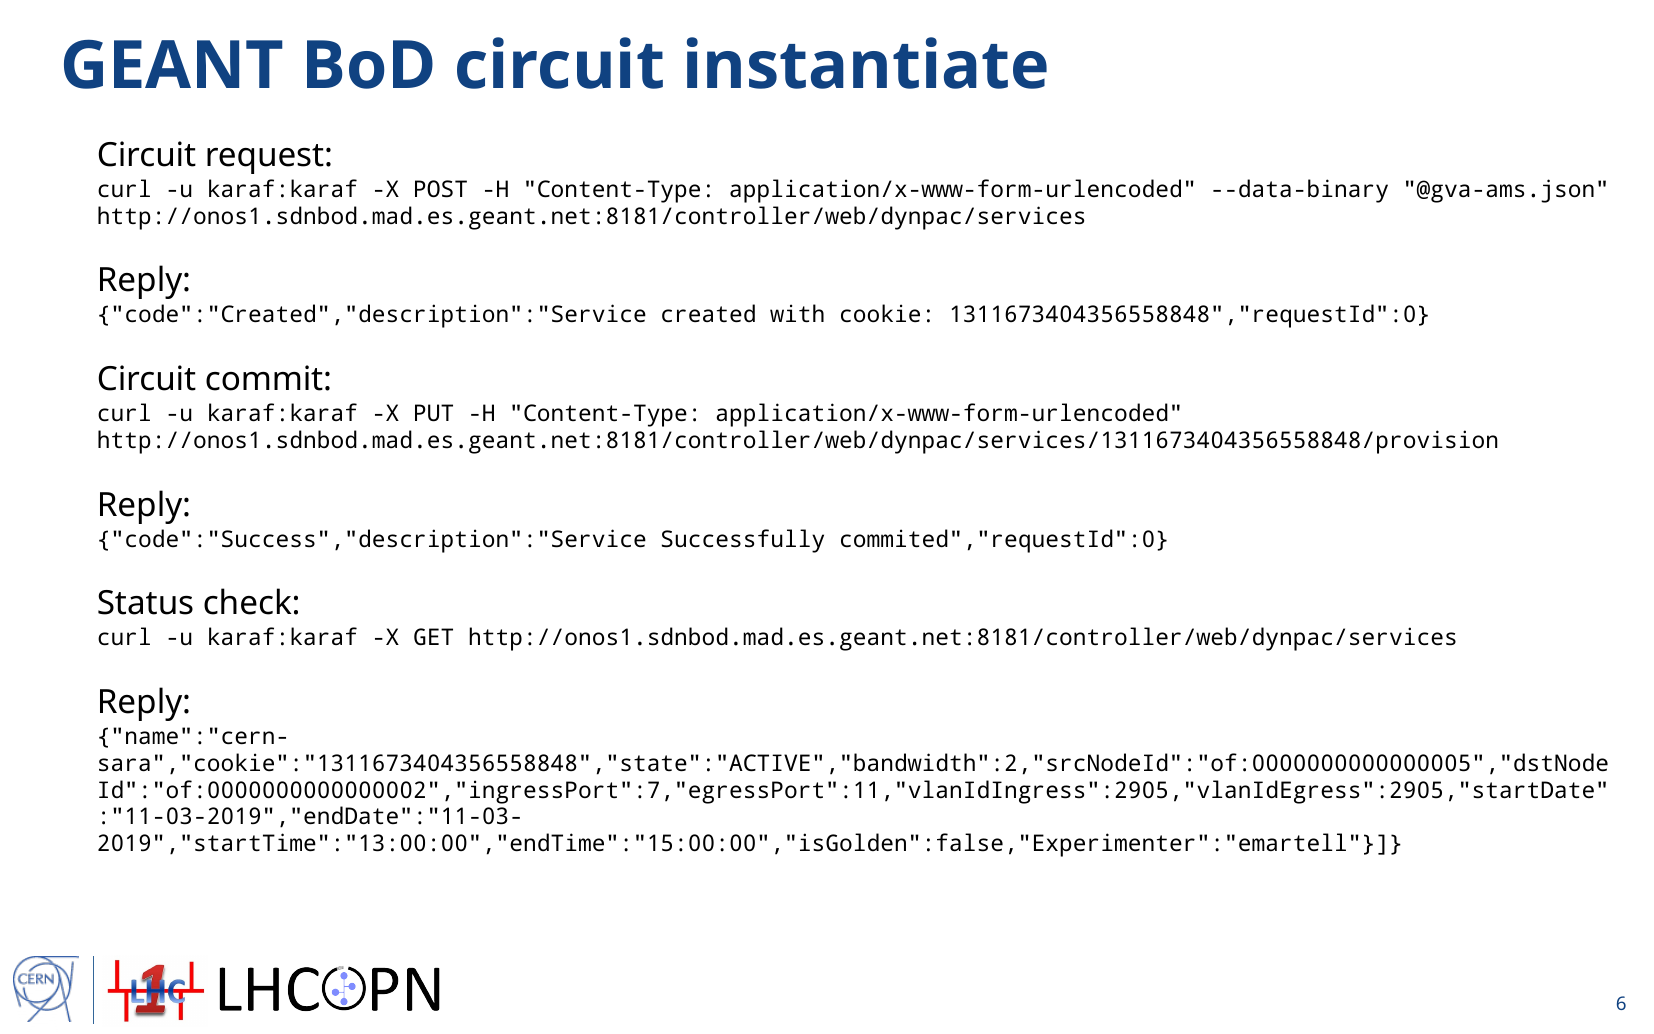

# GEANT BoD circuit instantiate
Circuit request:
curl -u karaf:karaf -X POST -H "Content-Type: application/x-www-form-urlencoded" --data-binary "@gva-ams.json" http://onos1.sdnbod.mad.es.geant.net:8181/controller/web/dynpac/services
Reply:
{"code":"Created","description":"Service created with cookie: 1311673404356558848","requestId":0}
Circuit commit:
curl -u karaf:karaf -X PUT -H "Content-Type: application/x-www-form-urlencoded" http://onos1.sdnbod.mad.es.geant.net:8181/controller/web/dynpac/services/1311673404356558848/provision
Reply:
{"code":"Success","description":"Service Successfully commited","requestId":0}
Status check:
curl -u karaf:karaf -X GET http://onos1.sdnbod.mad.es.geant.net:8181/controller/web/dynpac/services
Reply:
{"name":"cern-sara","cookie":"1311673404356558848","state":"ACTIVE","bandwidth":2,"srcNodeId":"of:0000000000000005","dstNodeId":"of:0000000000000002","ingressPort":7,"egressPort":11,"vlanIdIngress":2905,"vlanIdEgress":2905,"startDate":"11-03-2019","endDate":"11-03-2019","startTime":"13:00:00","endTime":"15:00:00","isGolden":false,"Experimenter":"emartell"}]}